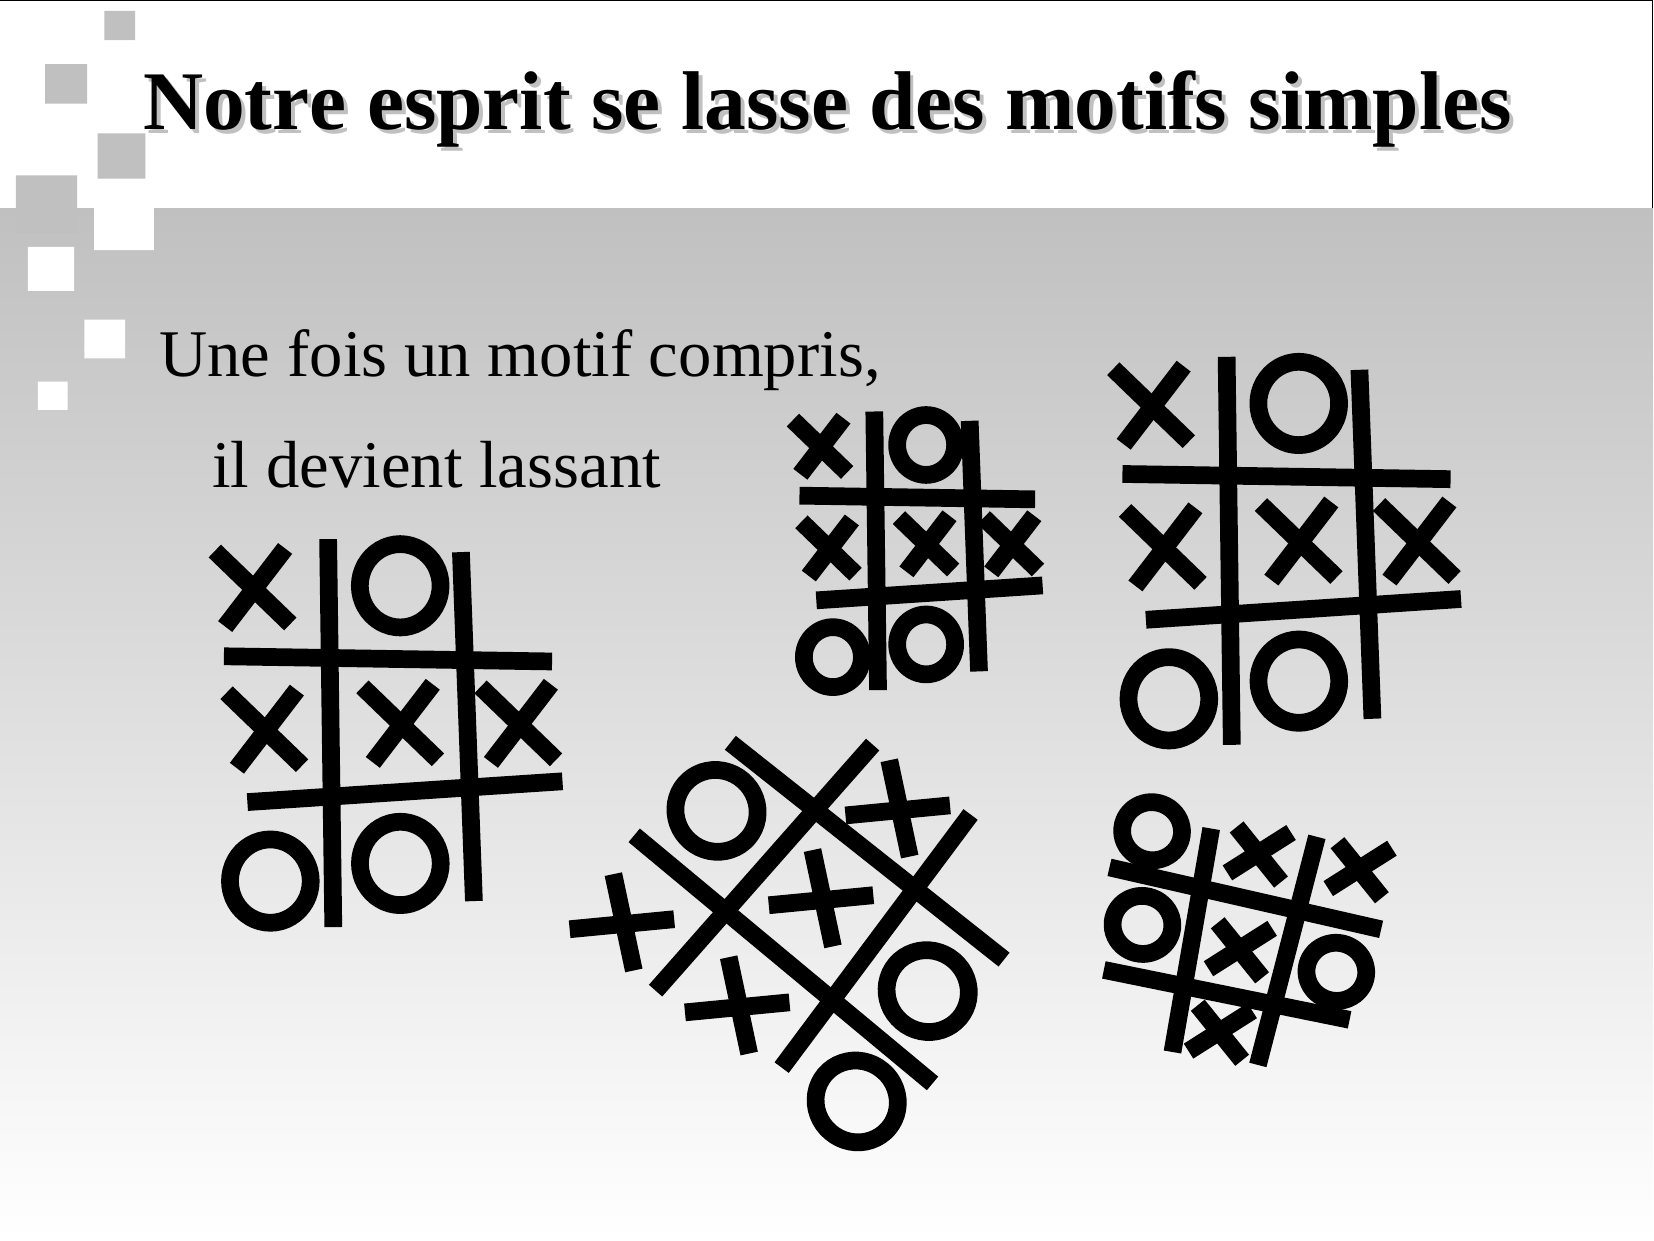

# Notre esprit se lasse des motifs simples
Une fois un motif compris,
il devient lassant